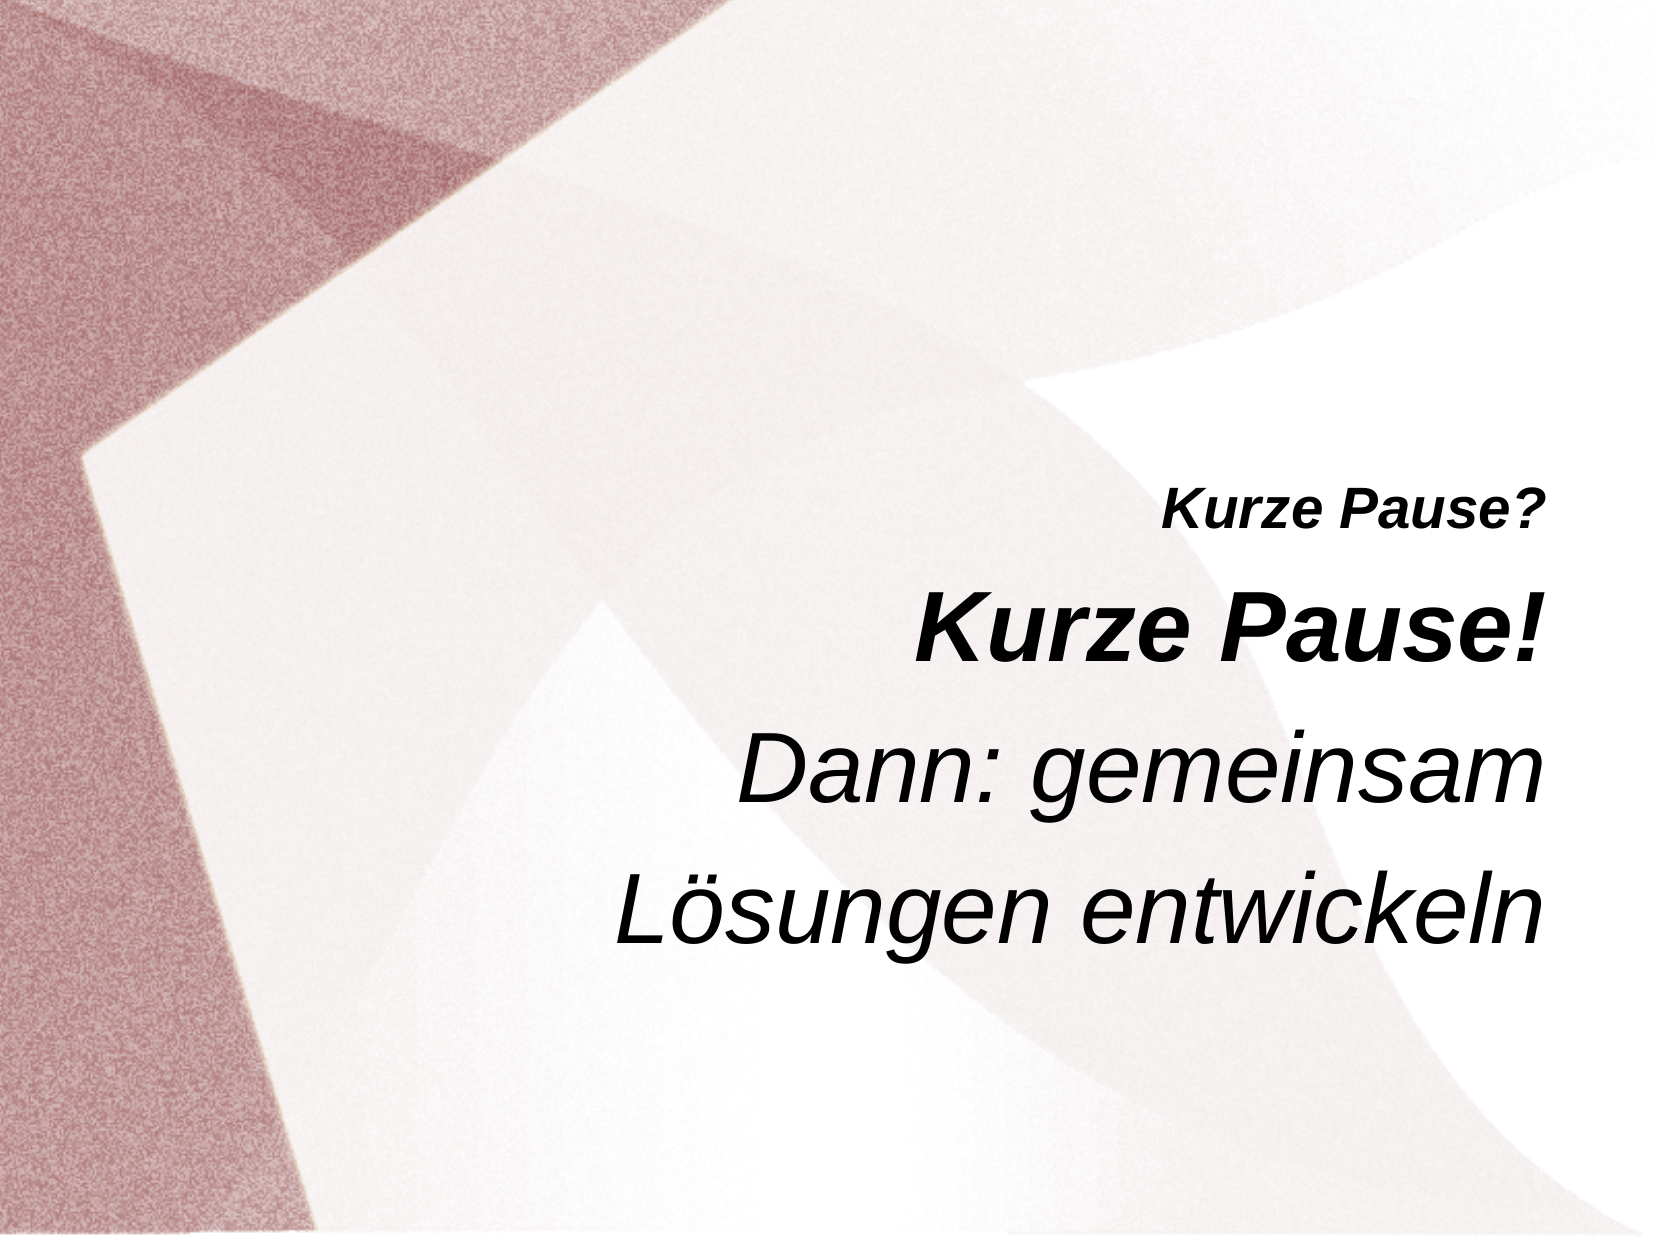

# Kurze Pause?
Kurze Pause!
Dann: gemeinsam
Lösungen entwickeln